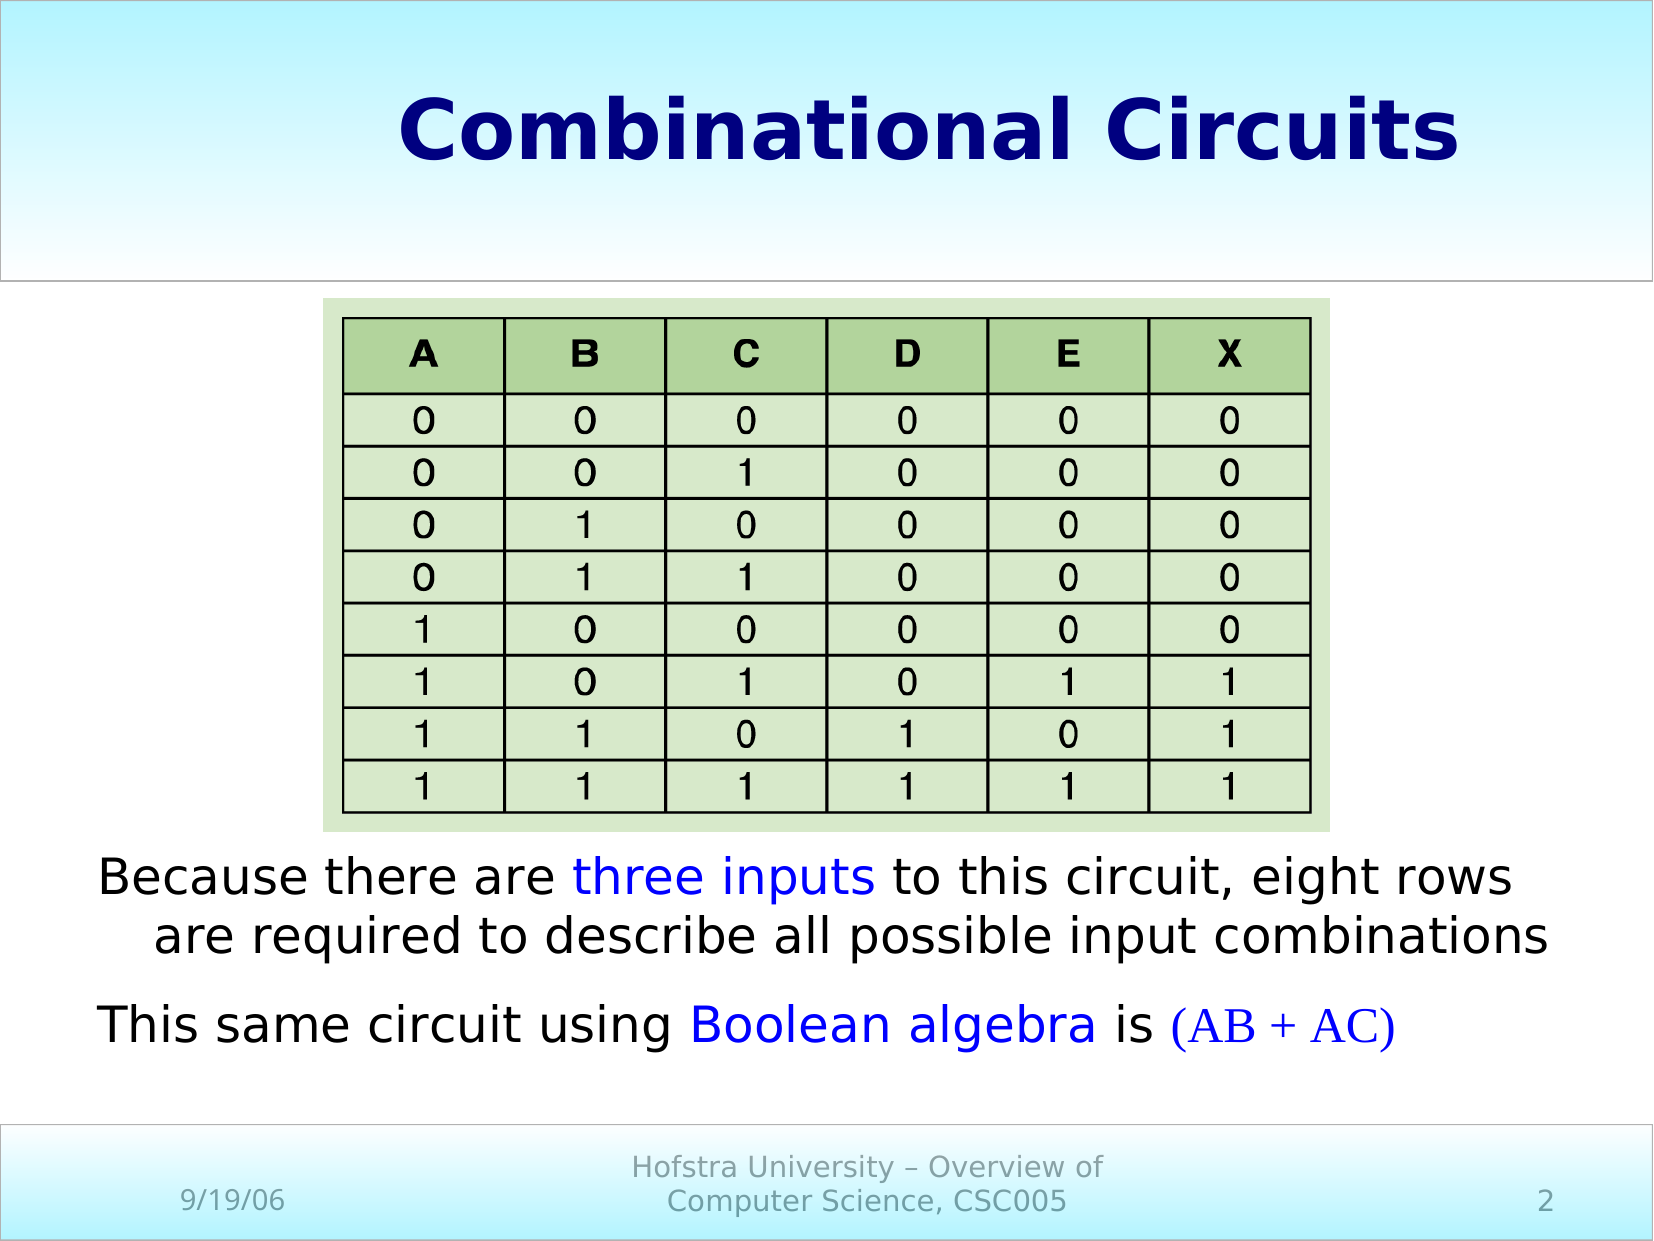

# Combinational Circuits
Because there are three inputs to this circuit, eight rows are required to describe all possible input combinations
This same circuit using Boolean algebra is (AB + AC)
09/27/06
2